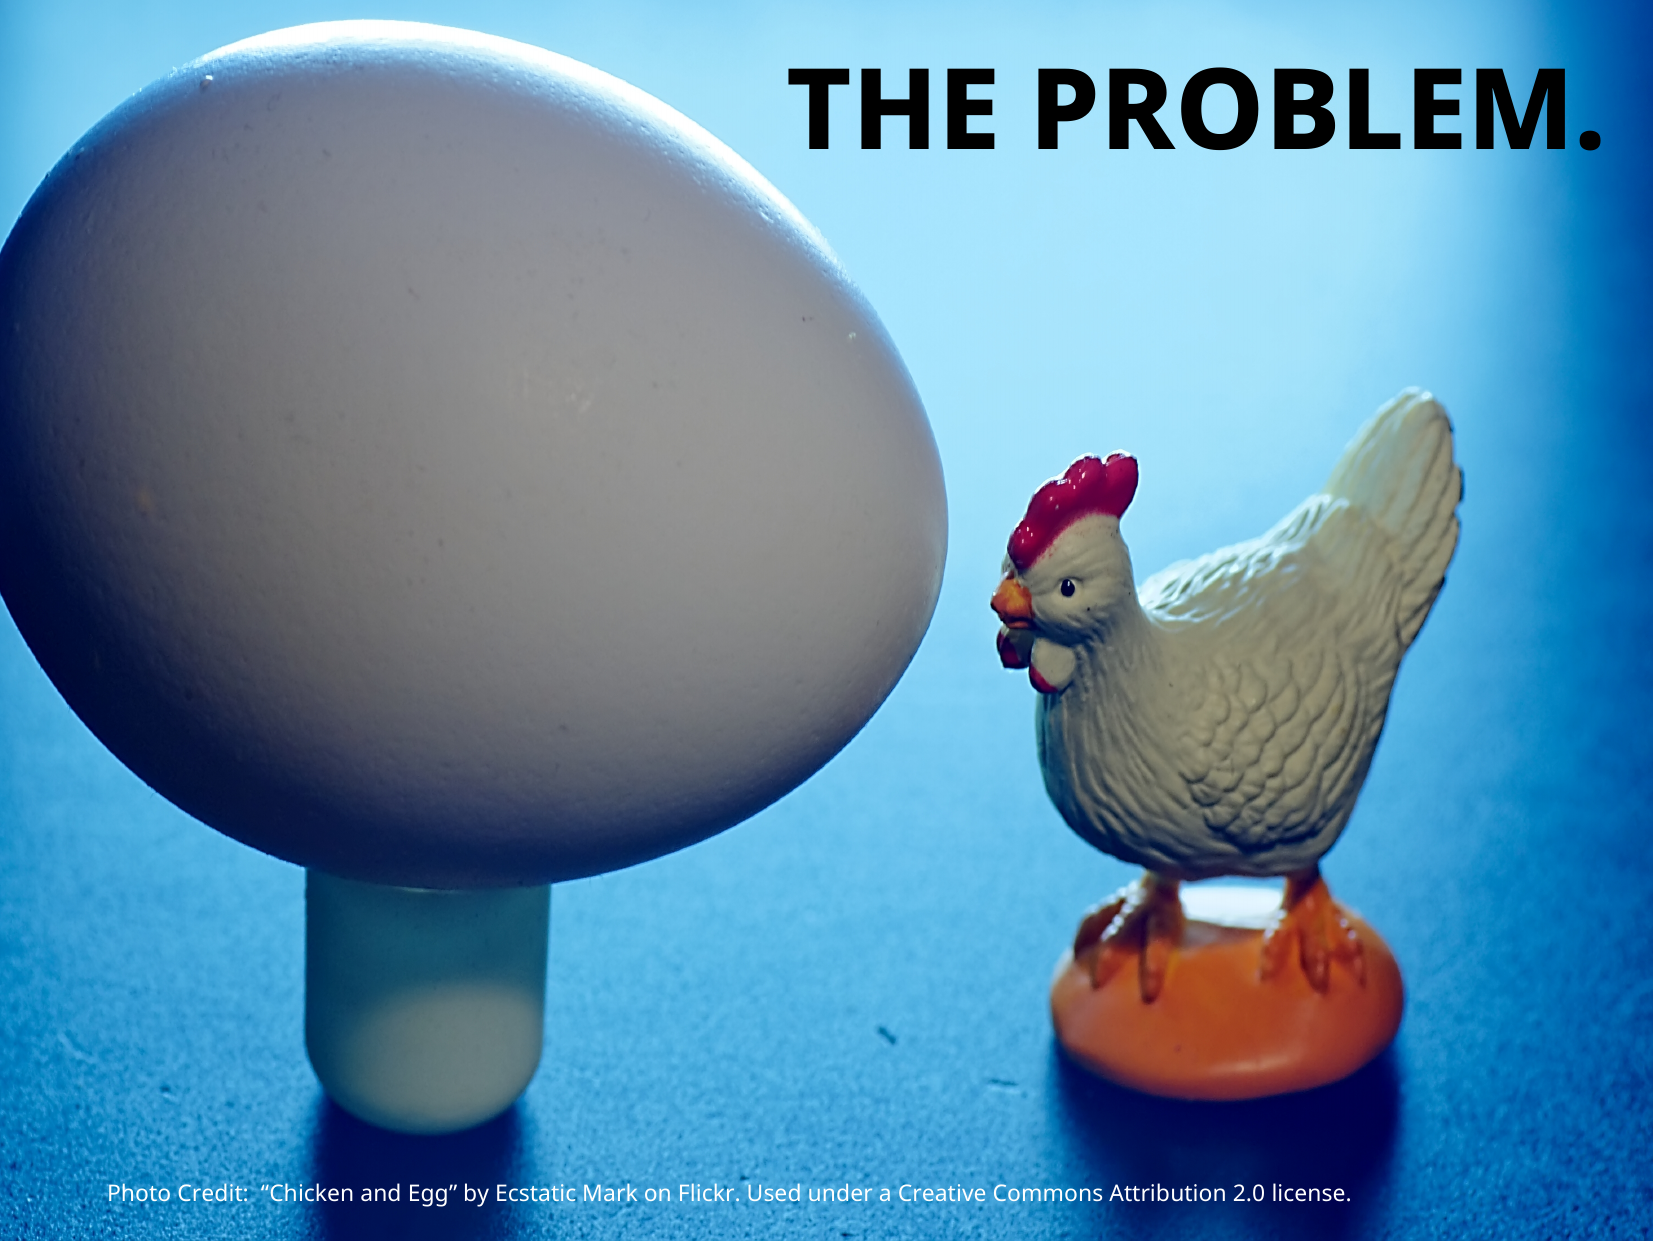

# THE PROBLEM.
Photo Credit: “Chicken and Egg” by Ecstatic Mark on Flickr. Used under a Creative Commons Attribution 2.0 license.